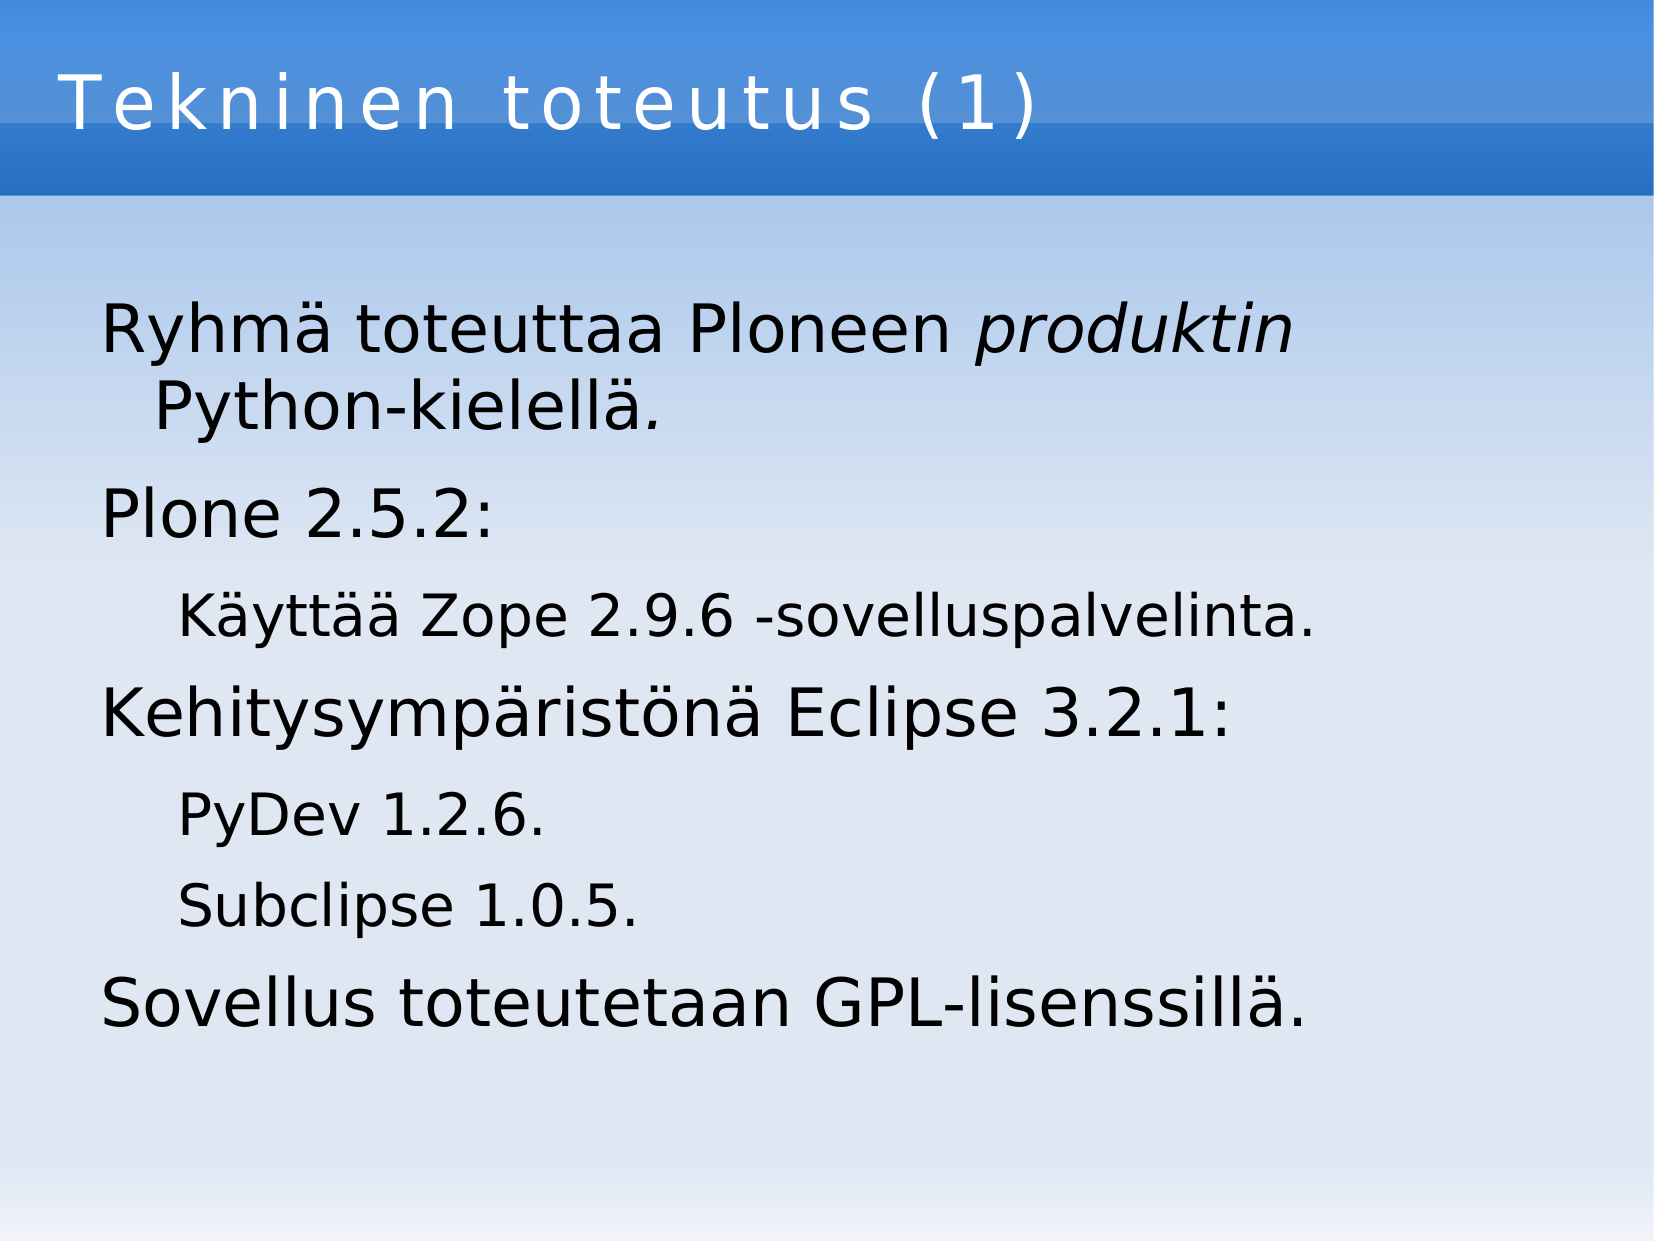

# Tekninen toteutus (1)
Ryhmä toteuttaa Ploneen produktin Python-kielellä.
Plone 2.5.2:
Käyttää Zope 2.9.6 -sovelluspalvelinta.
Kehitysympäristönä Eclipse 3.2.1:
PyDev 1.2.6.
Subclipse 1.0.5.
Sovellus toteutetaan GPL-lisenssillä.